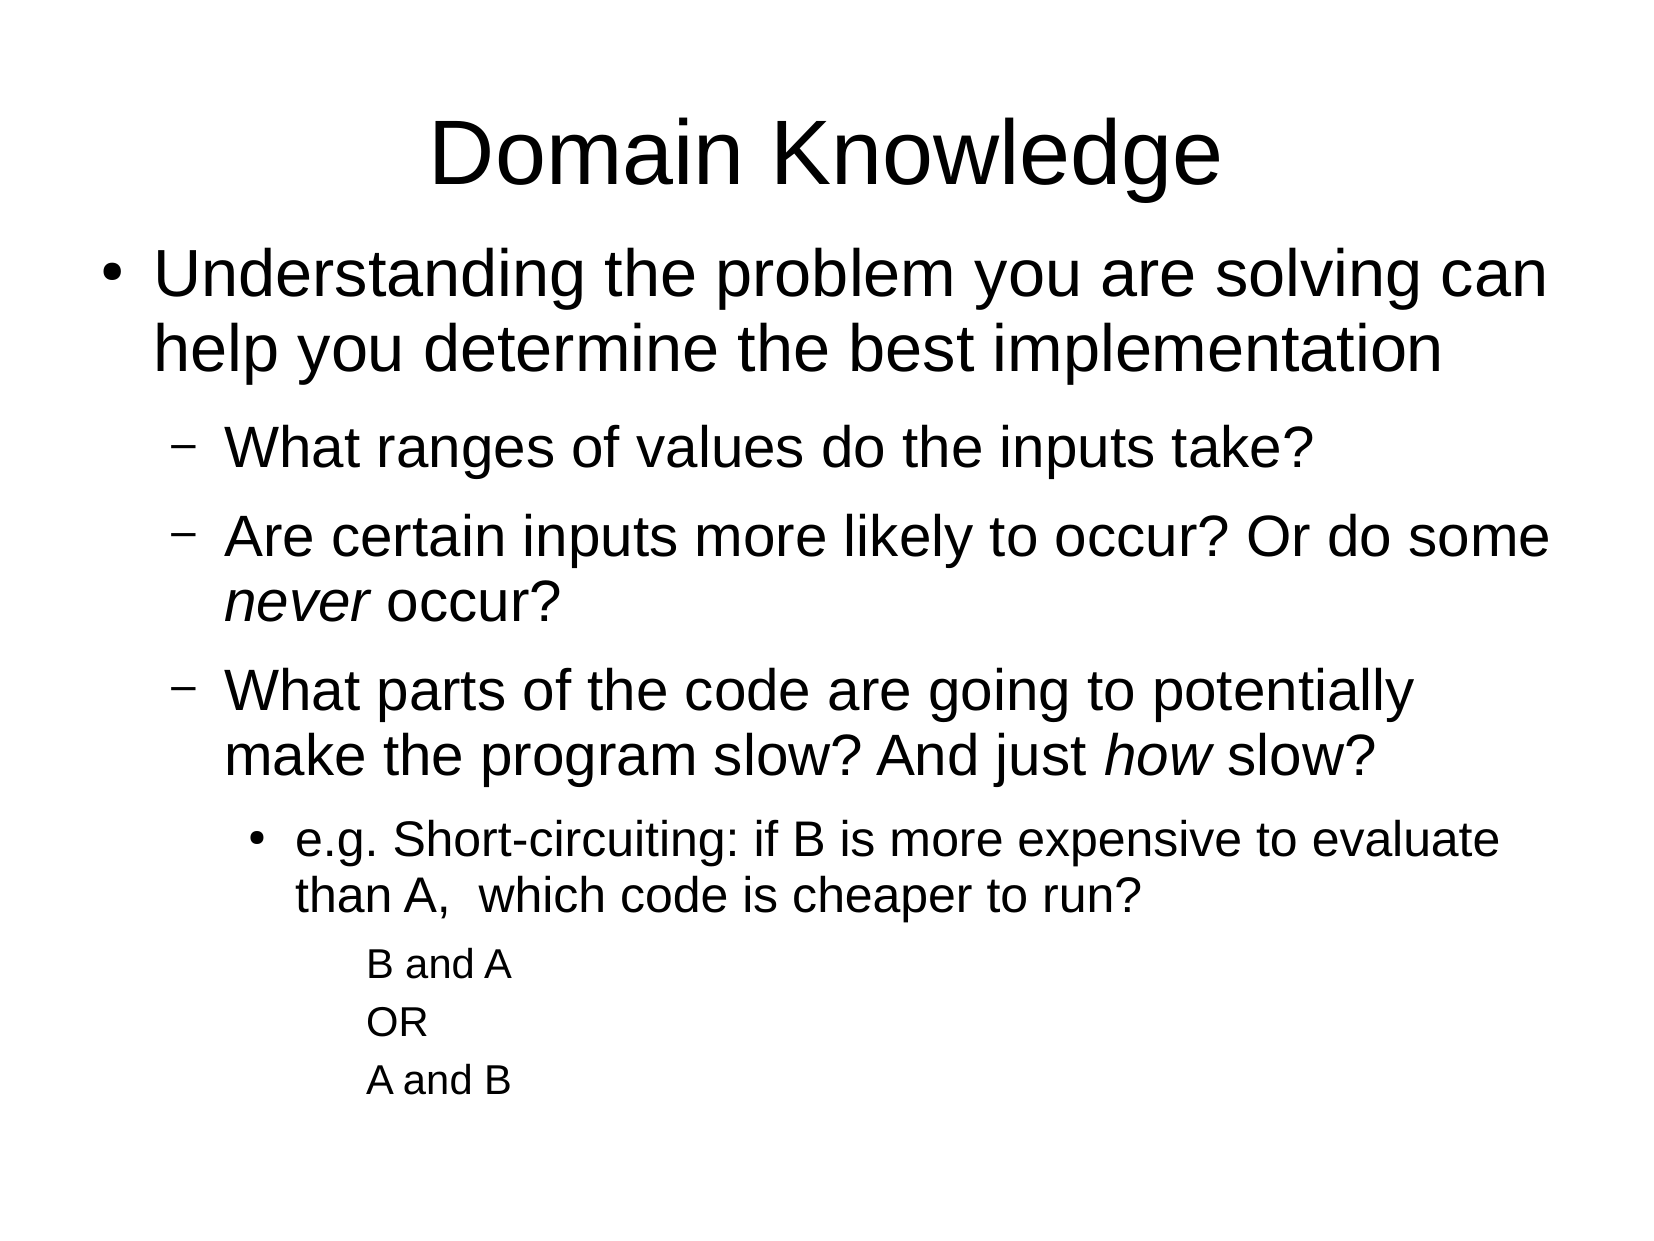

# Domain Knowledge
Understanding the problem you are solving can help you determine the best implementation
What ranges of values do the inputs take?
Are certain inputs more likely to occur? Or do some never occur?
What parts of the code are going to potentially make the program slow? And just how slow?
e.g. Short-circuiting: if B is more expensive to evaluate than A, which code is cheaper to run?
B and A
OR
A and B